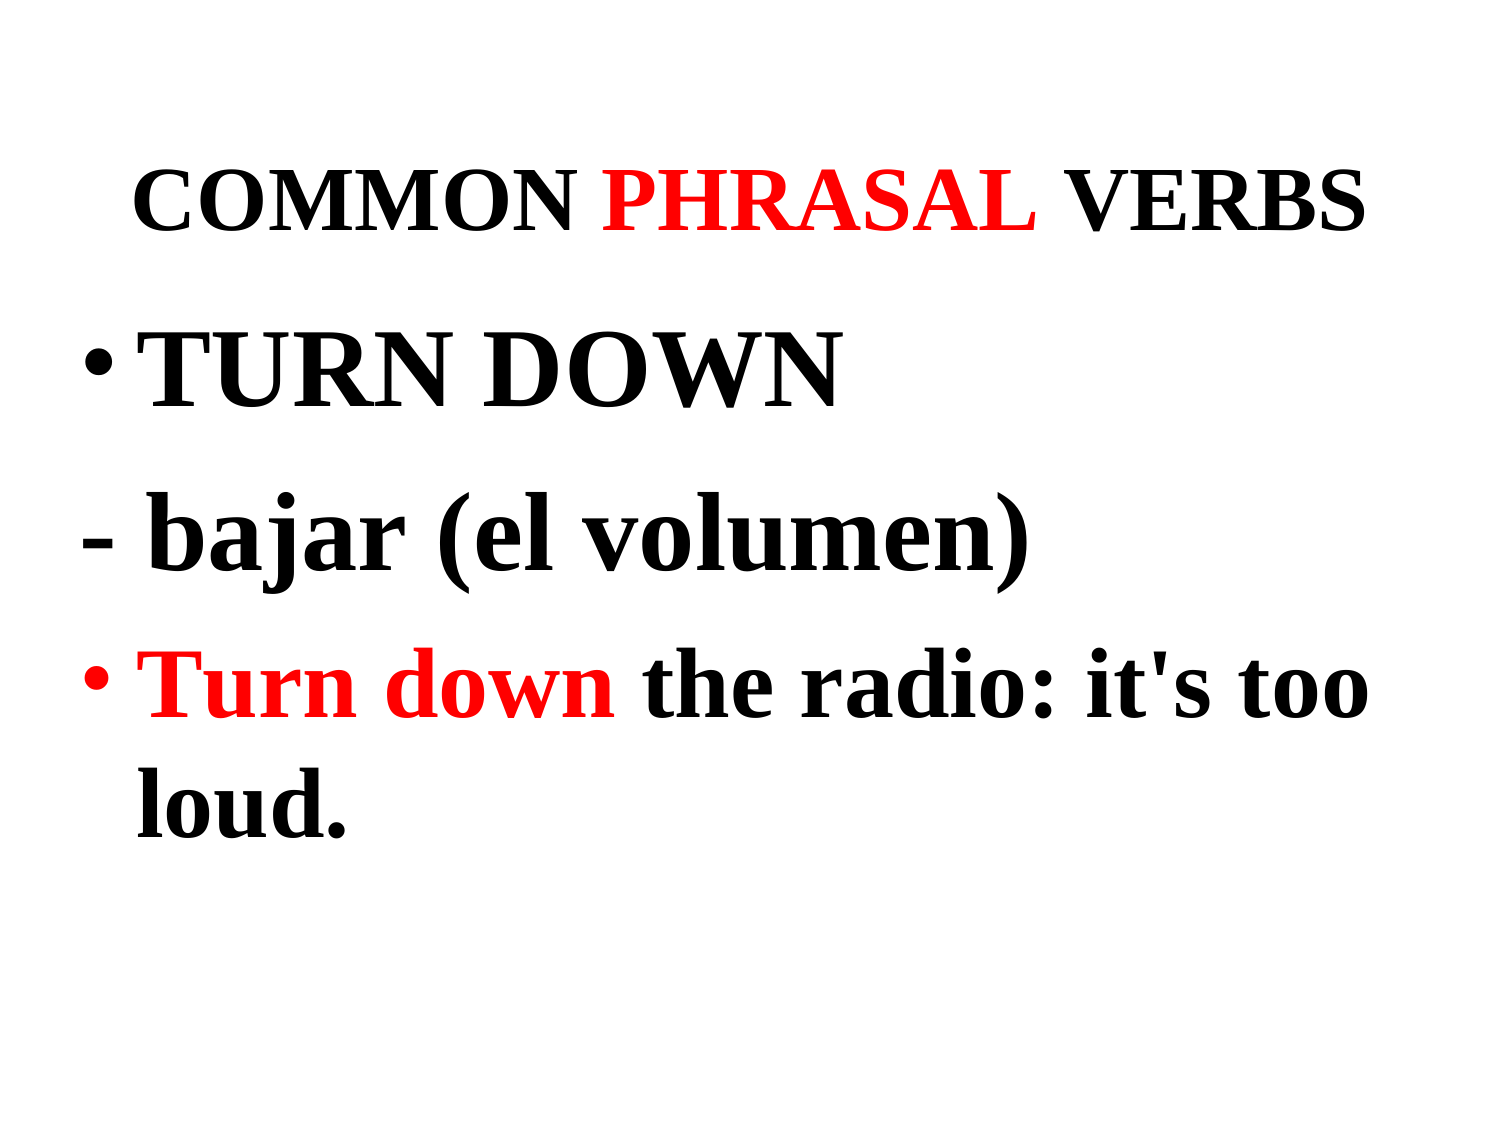

# COMMON PHRASAL VERBS
TURN DOWN
- bajar (el volumen)
Turn down the radio: it's too loud.